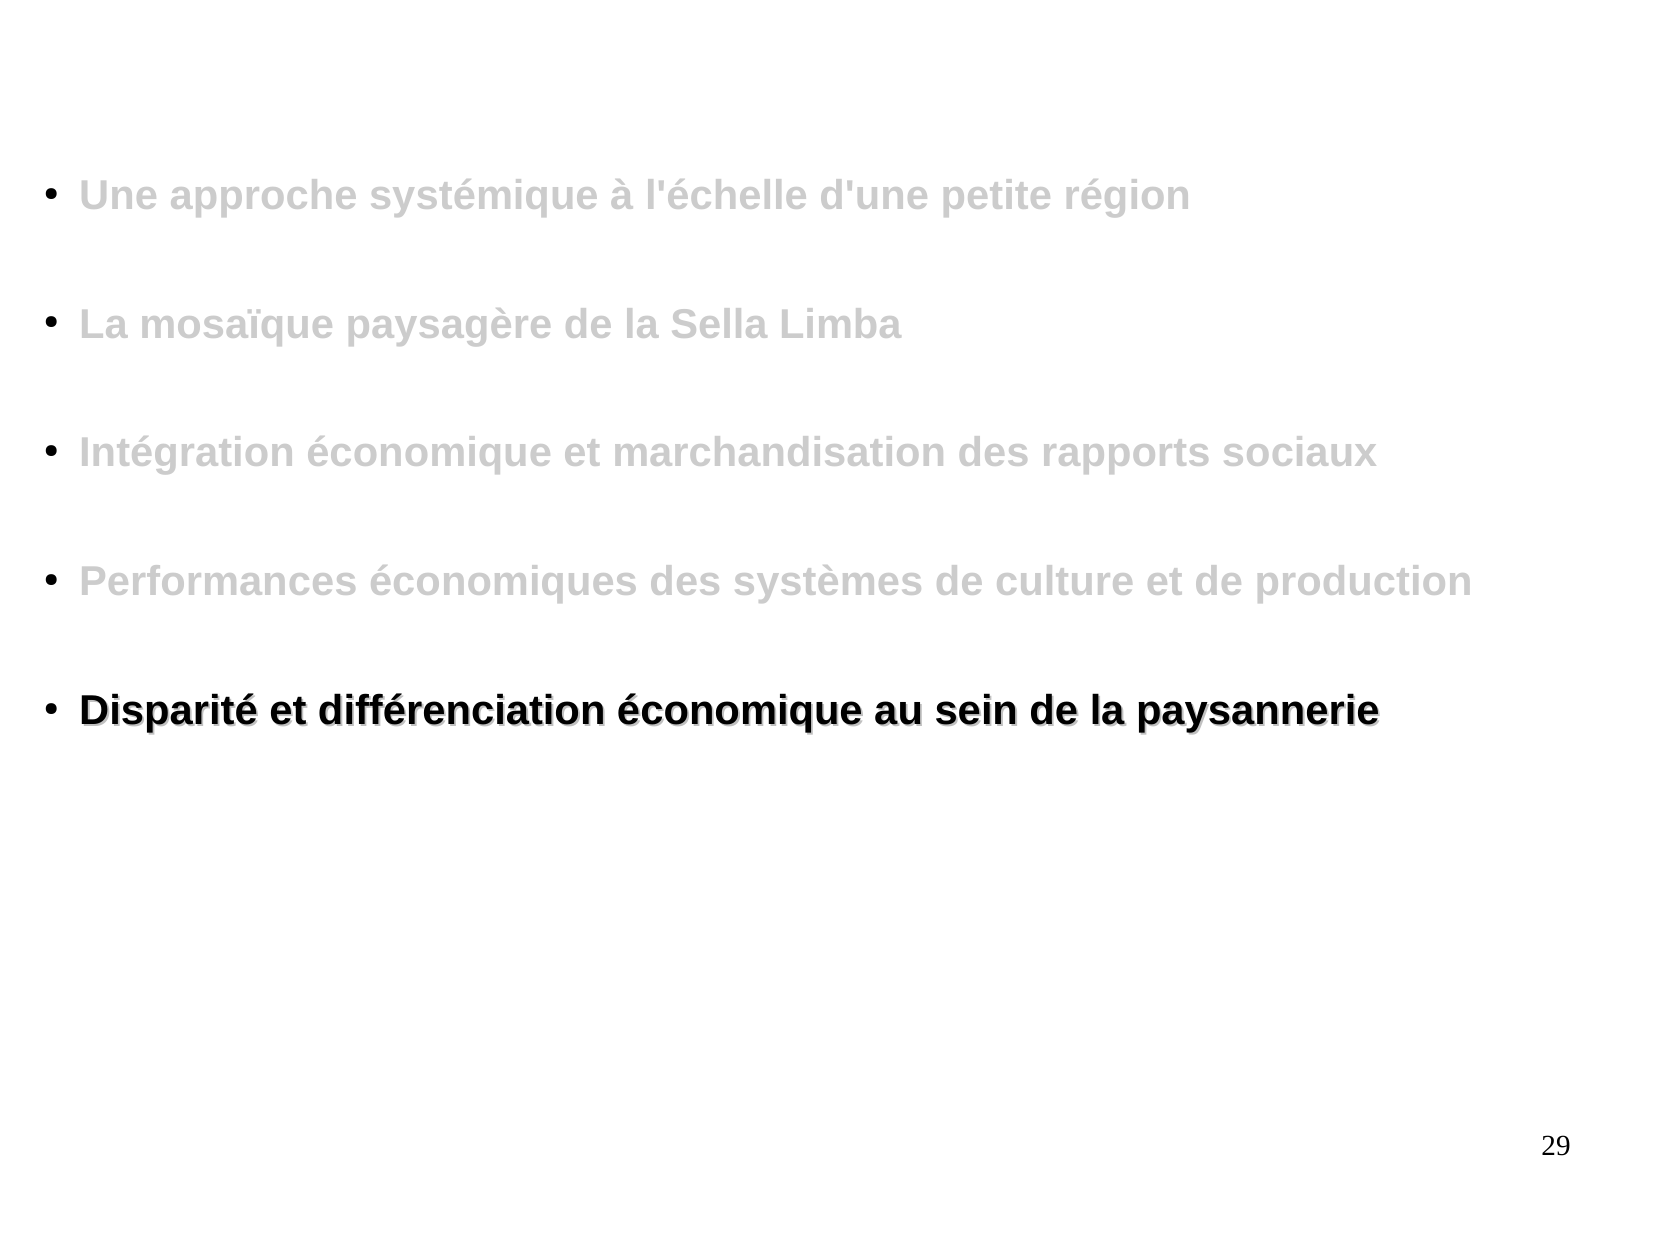

Une approche systémique à l'échelle d'une petite région
La mosaïque paysagère de la Sella Limba
Intégration économique et marchandisation des rapports sociaux
Performances économiques des systèmes de culture et de production
Disparité et différenciation économique au sein de la paysannerie
29